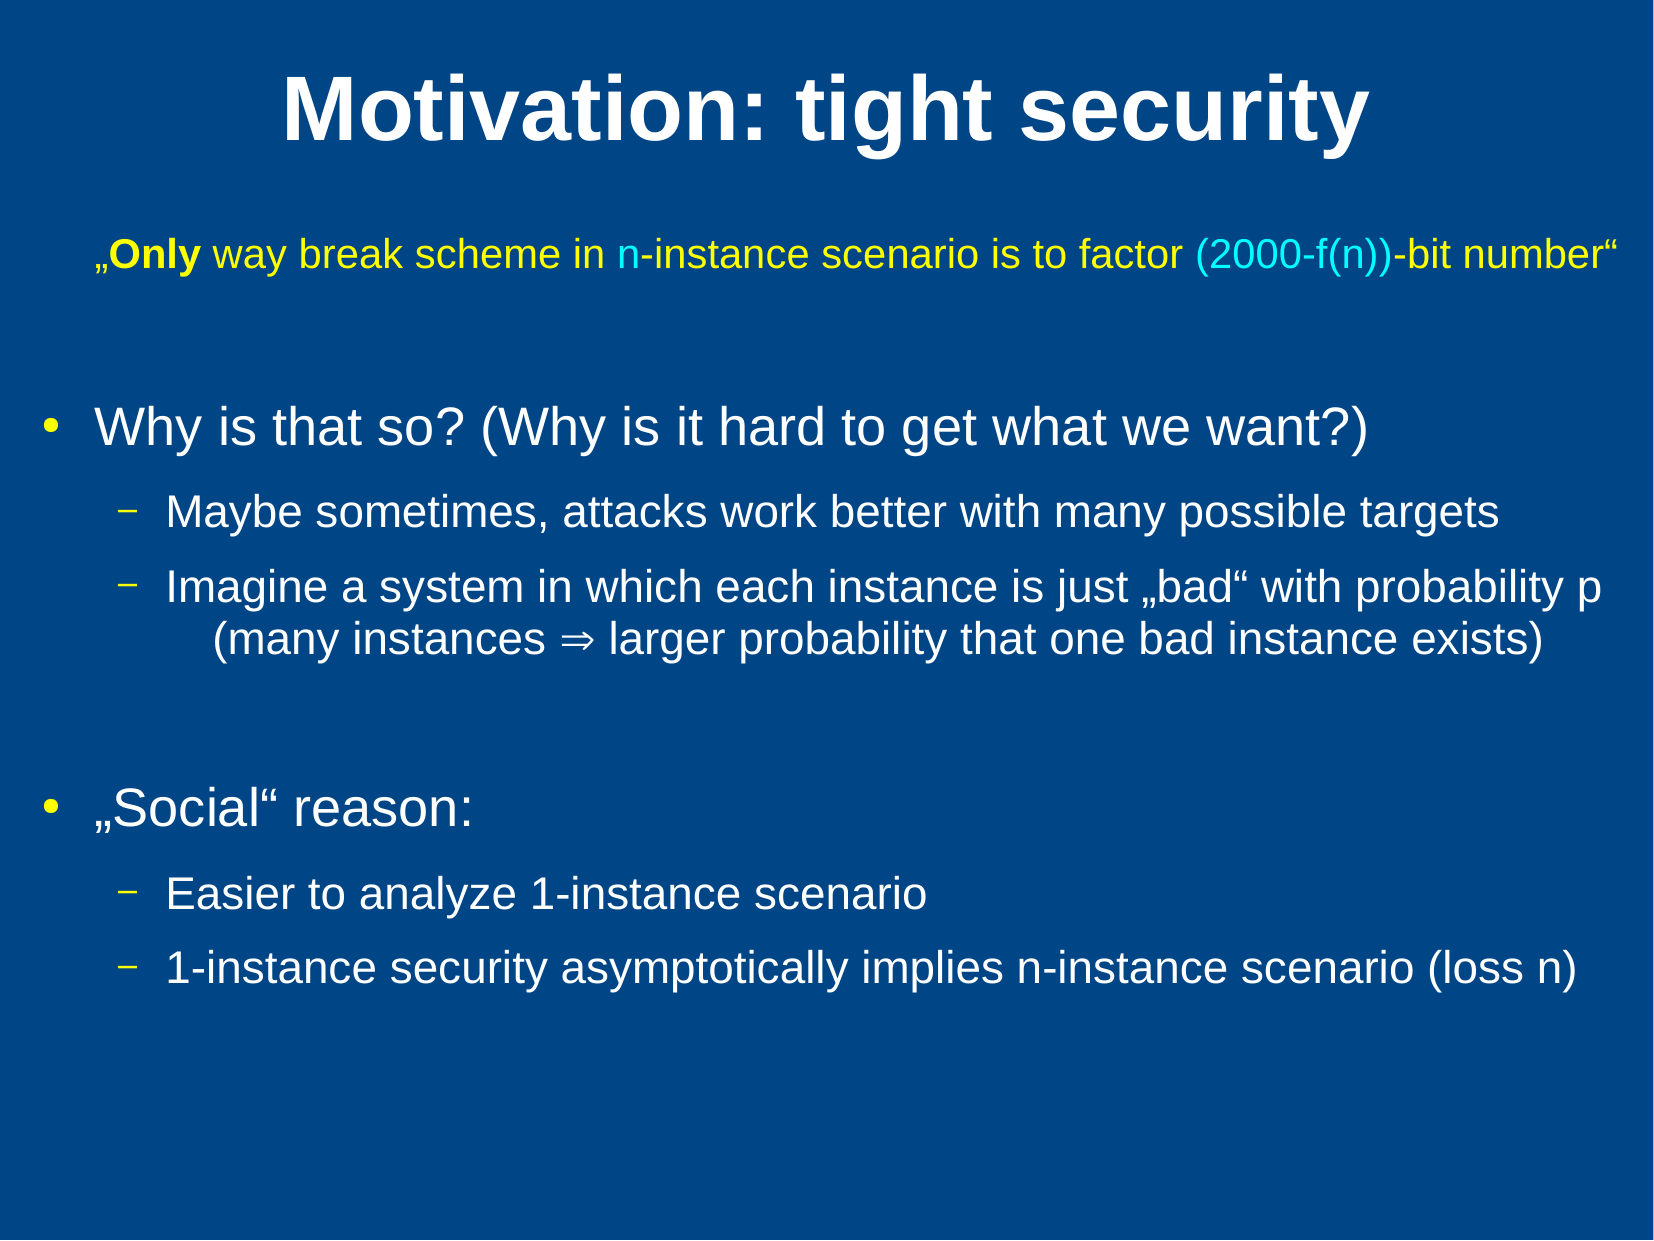

# Motivation: tight security
„Only way break scheme in n-instance scenario is to factor (2000-f(n))-bit number“
Why is that so? (Why is it hard to get what we want?)
Maybe sometimes, attacks work better with many possible targets
Imagine a system in which each instance is just „bad“ with probability p
(many instances Þ larger probability that one bad instance exists)
„Social“ reason:
Easier to analyze 1-instance scenario
1-instance security asymptotically implies n-instance scenario (loss n)